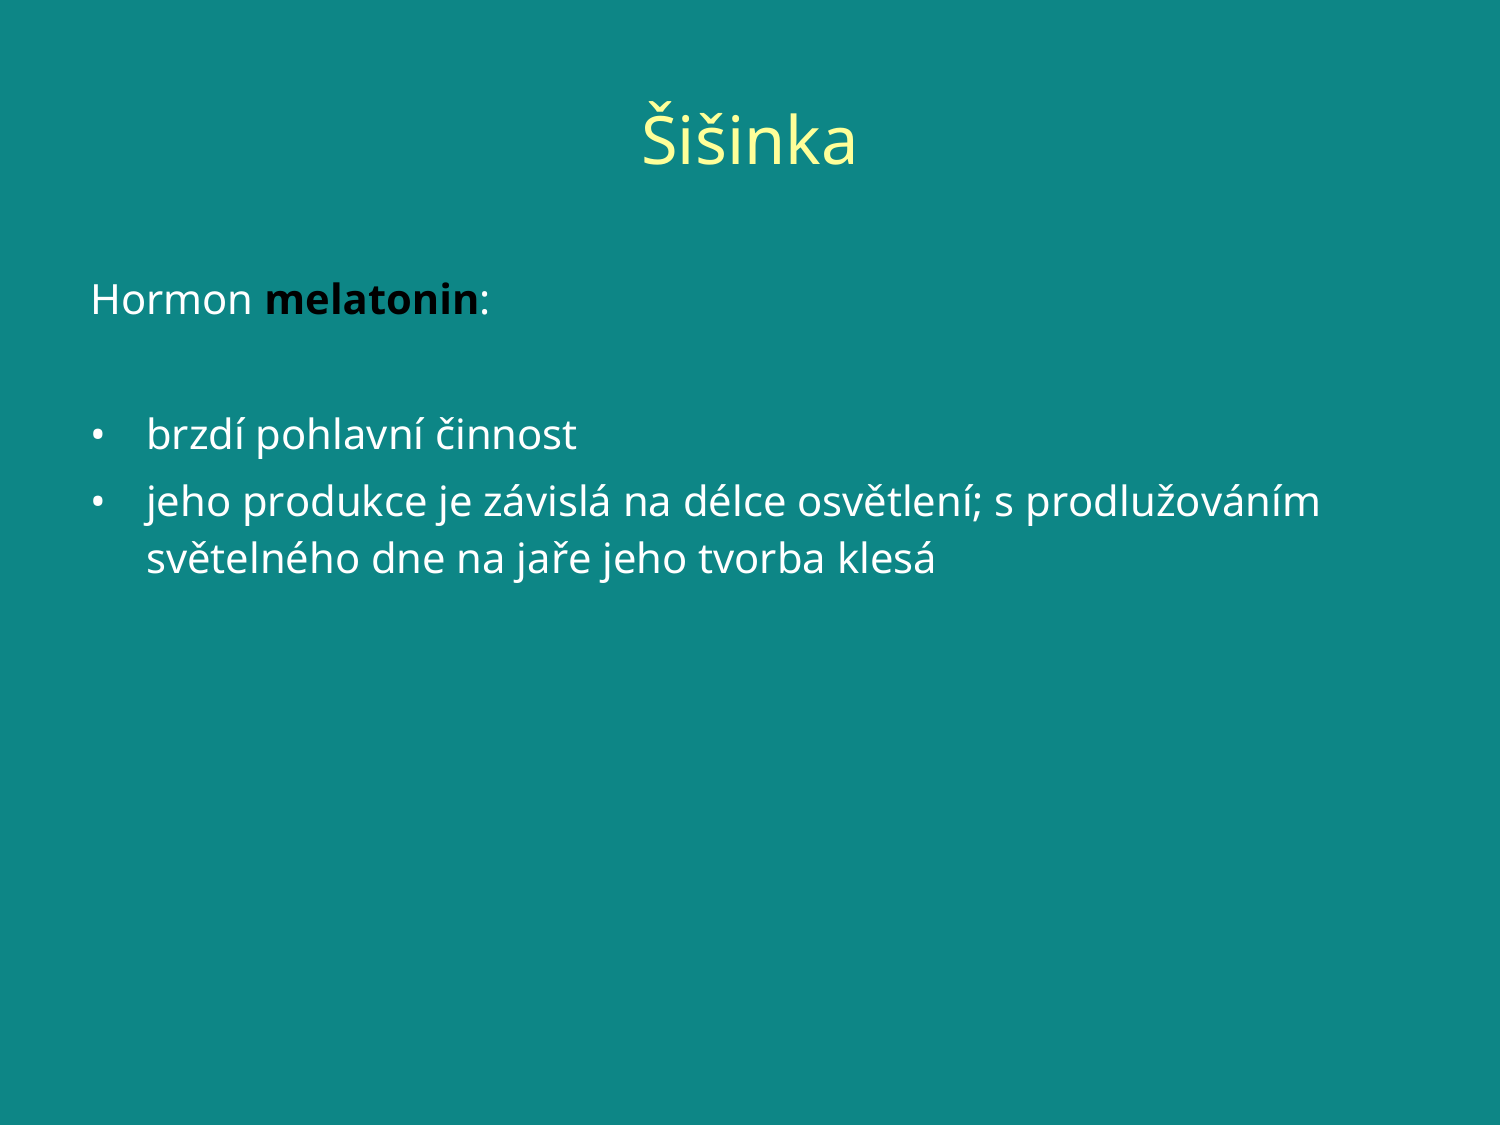

# Šišinka
Hormon melatonin:
brzdí pohlavní činnost
jeho produkce je závislá na délce osvětlení; s prodlužováním světelného dne na jaře jeho tvorba klesá